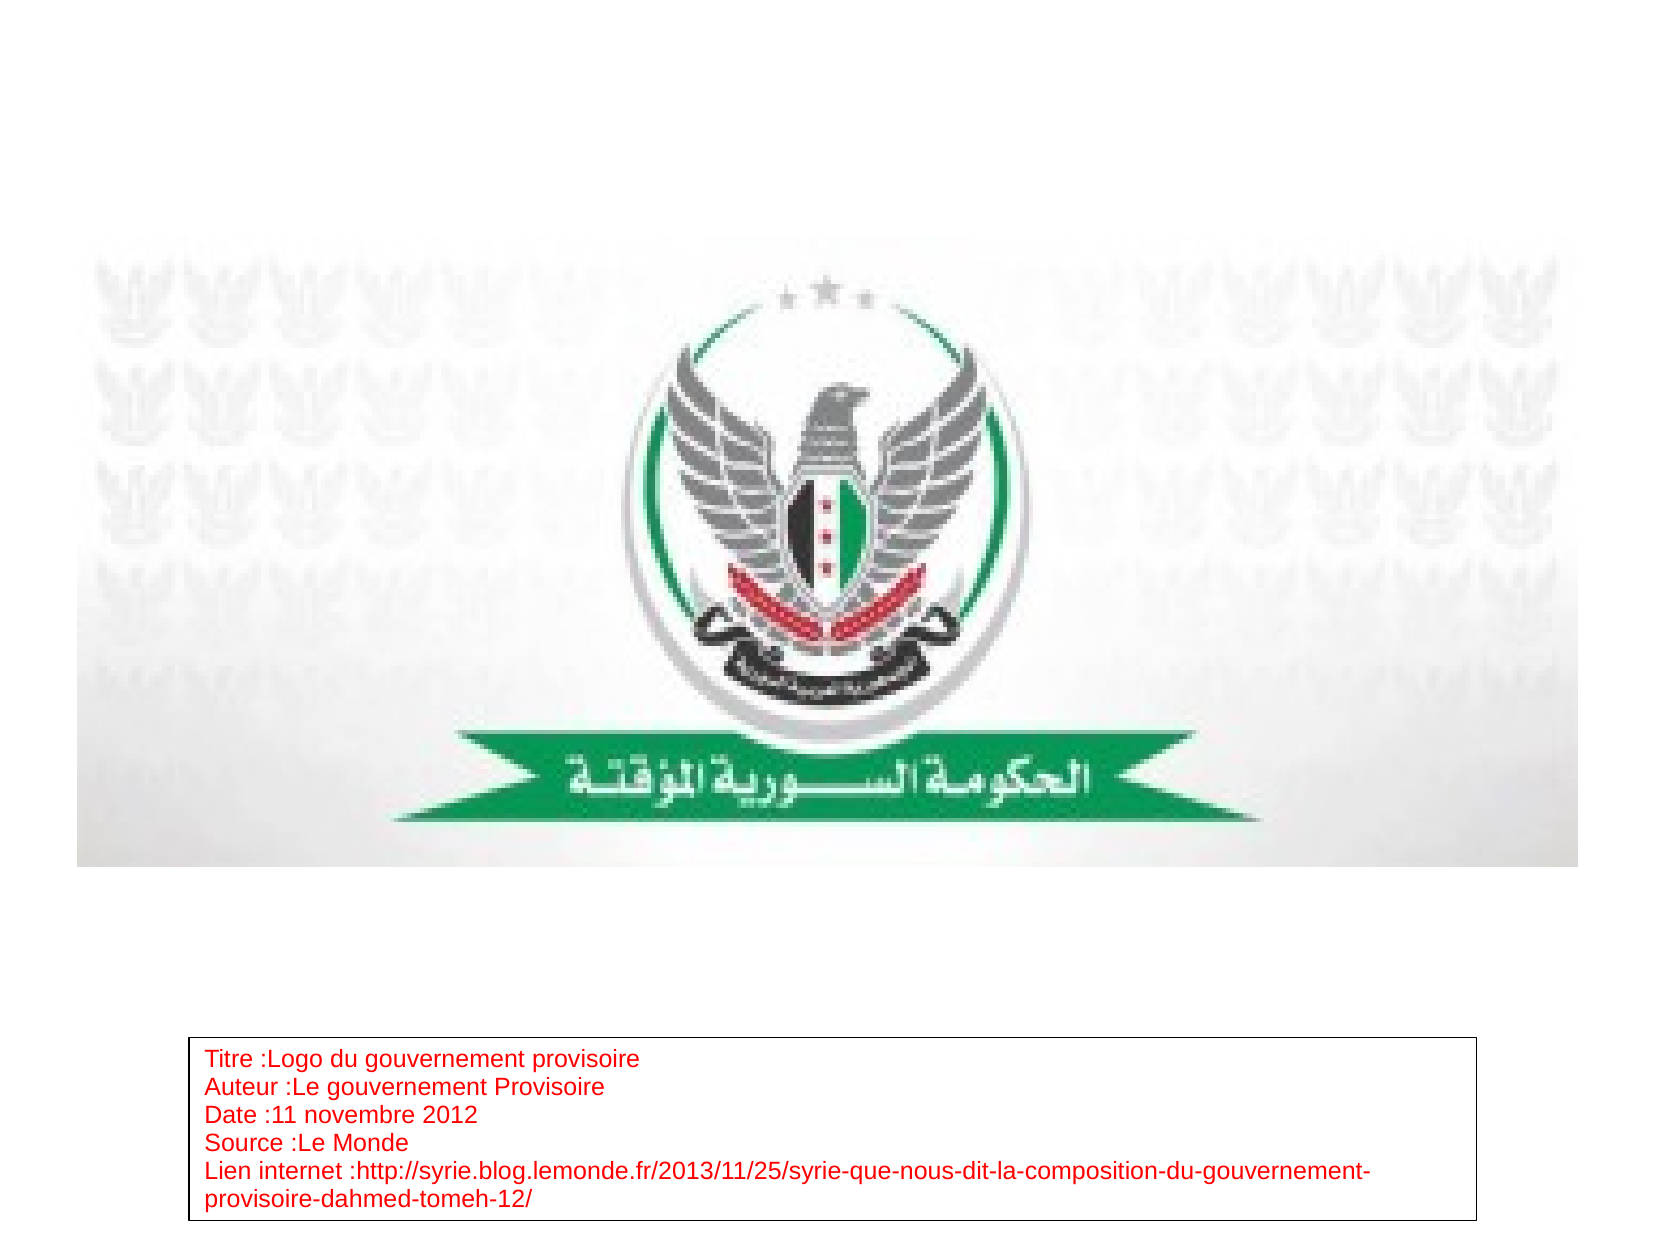

Titre :Logo du gouvernement provisoire
Auteur :Le gouvernement Provisoire
Date :11 novembre 2012
Source :Le Monde
Lien internet :http://syrie.blog.lemonde.fr/2013/11/25/syrie-que-nous-dit-la-composition-du-gouvernement-provisoire-dahmed-tomeh-12/